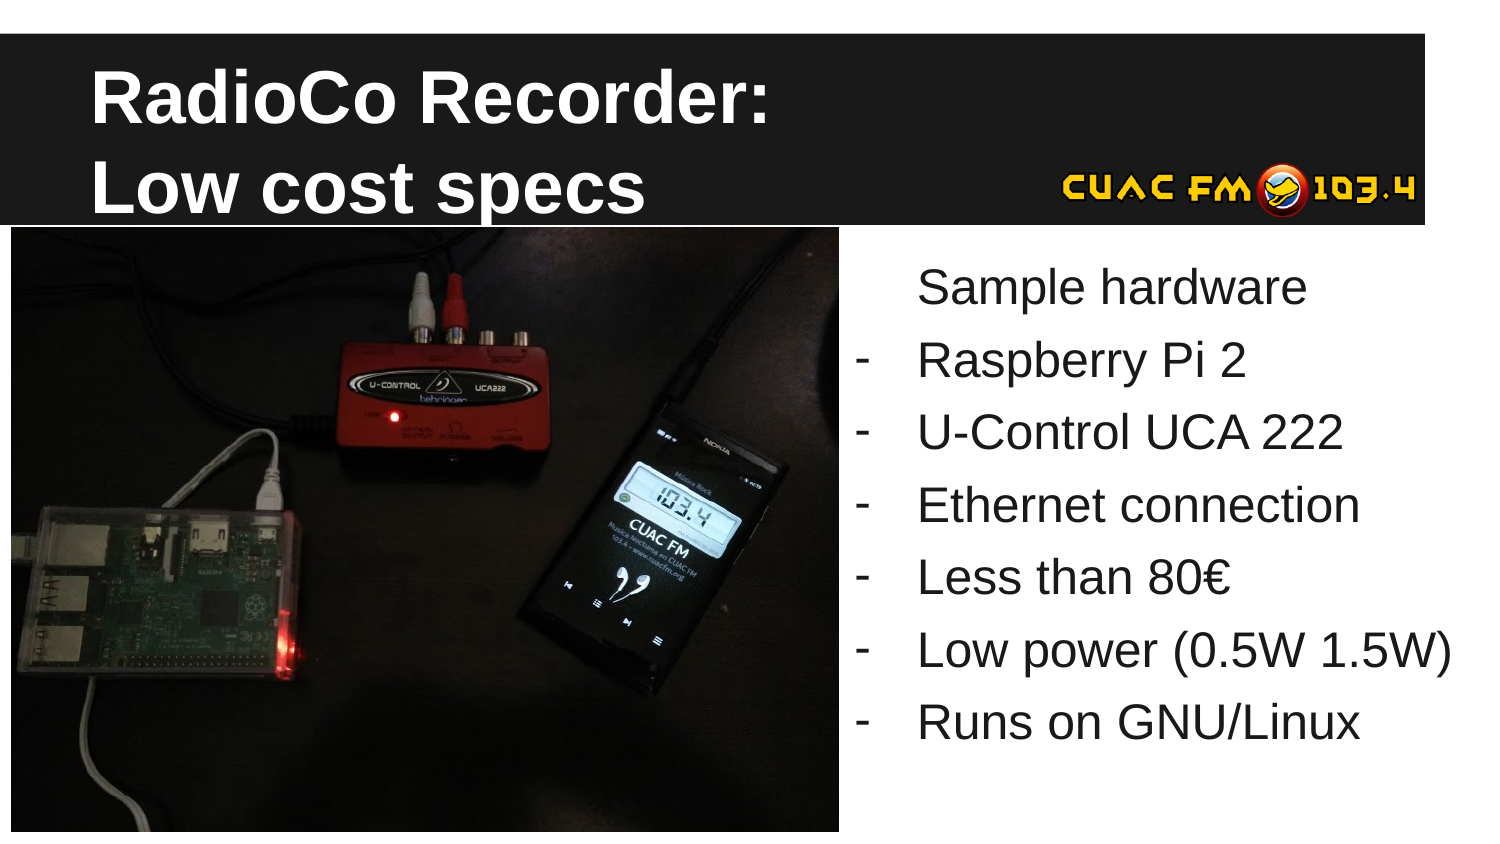

# RadioCo Recorder: Low cost specs
Sample hardware
Raspberry Pi 2
U-Control UCA 222
Ethernet connection
Less than 80€
Low power (0.5W 1.5W)
Runs on GNU/Linux